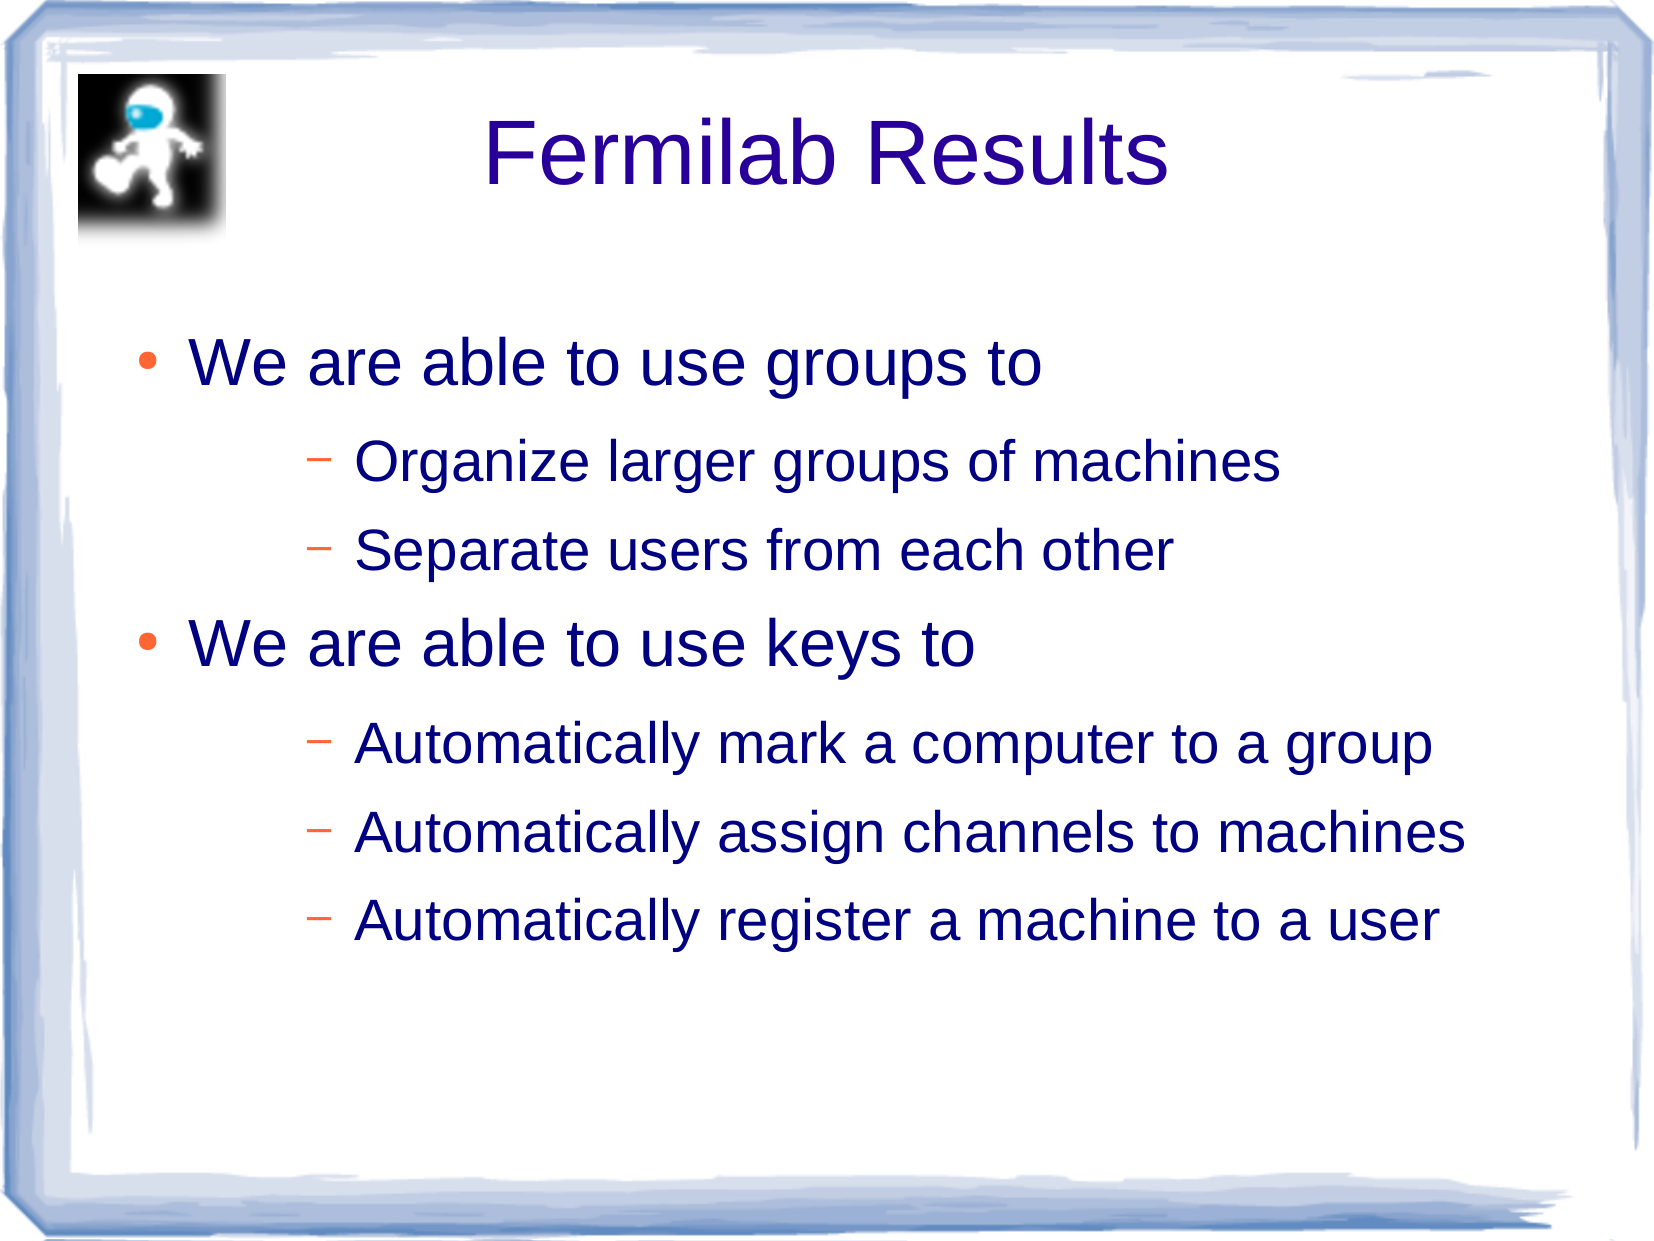

# Fermilab Results
We are able to use groups to
Organize larger groups of machines
Separate users from each other
We are able to use keys to
Automatically mark a computer to a group
Automatically assign channels to machines
Automatically register a machine to a user